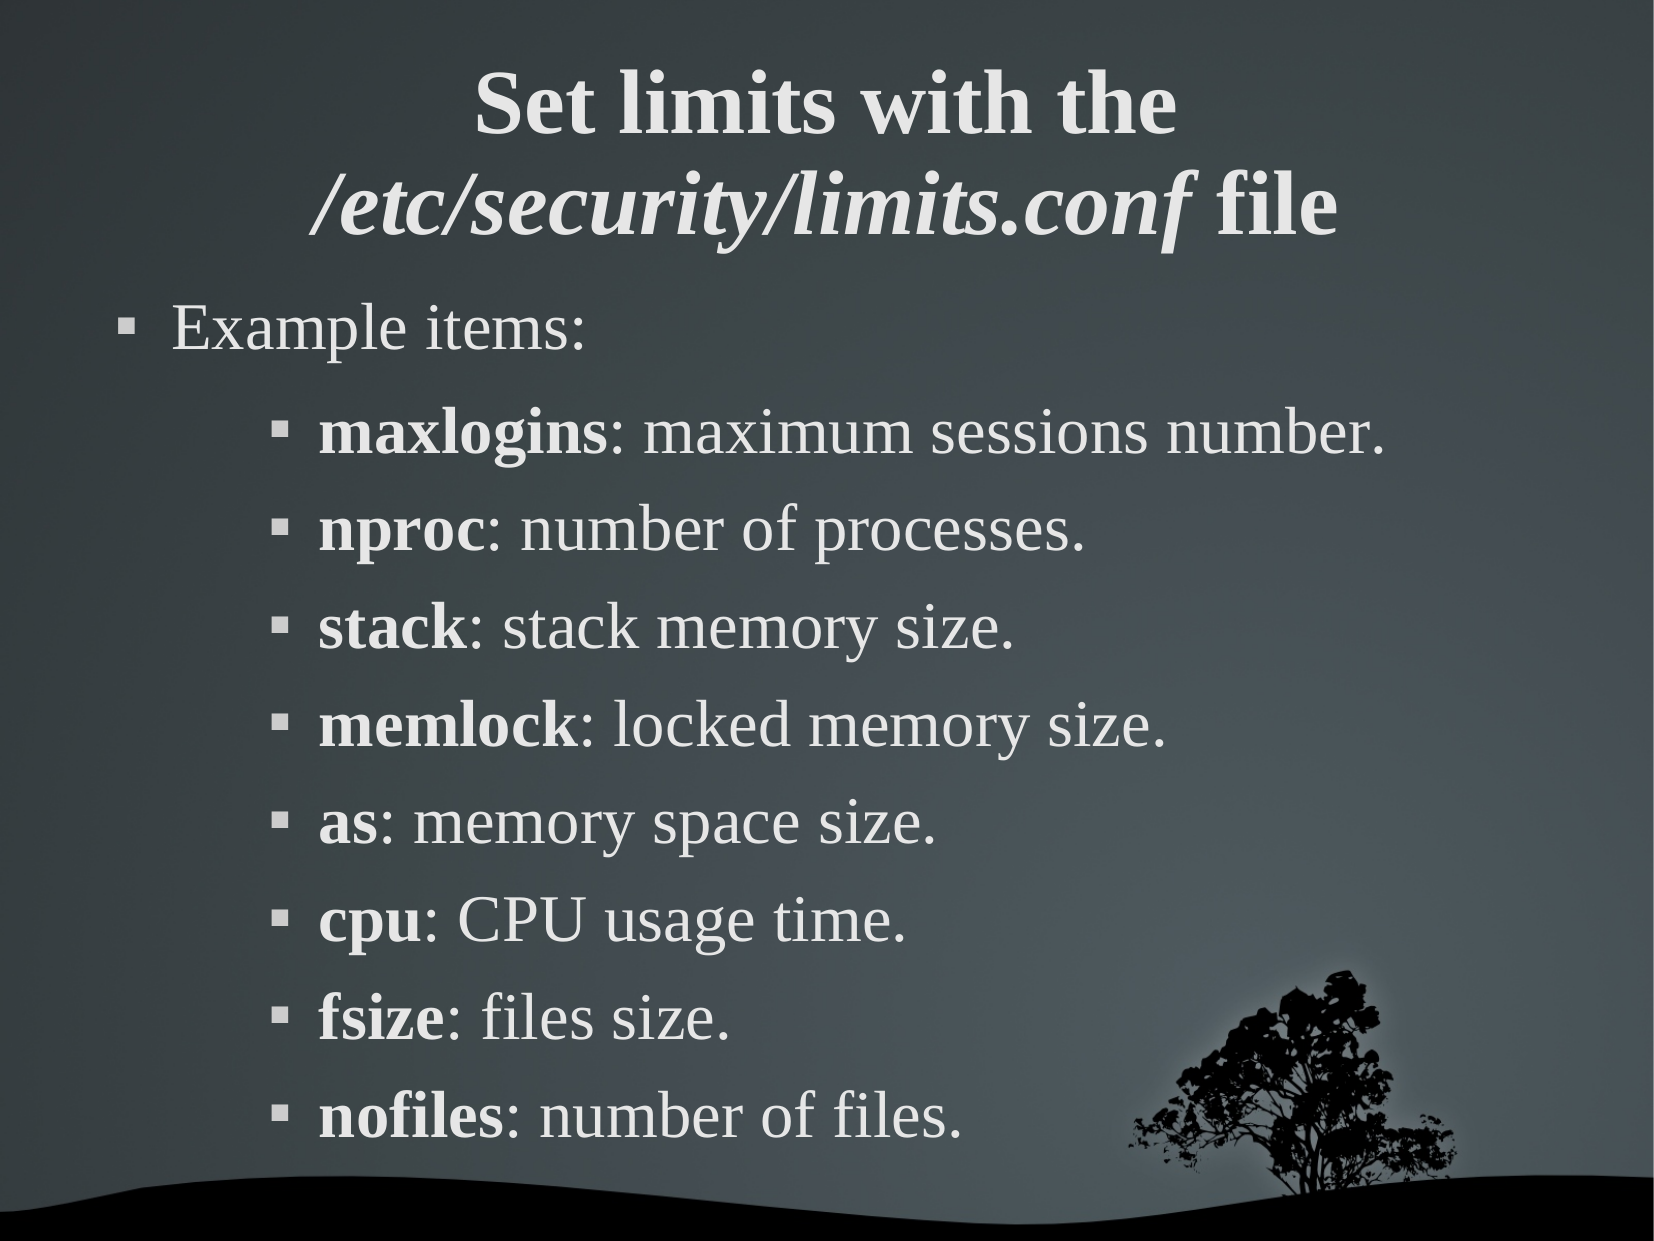

Set limits with the /etc/security/limits.conf file
# Example items:
maxlogins: maximum sessions number.
nproc: number of processes.
stack: stack memory size.
memlock: locked memory size.
as: memory space size.
cpu: CPU usage time.
fsize: files size.
nofiles: number of files.